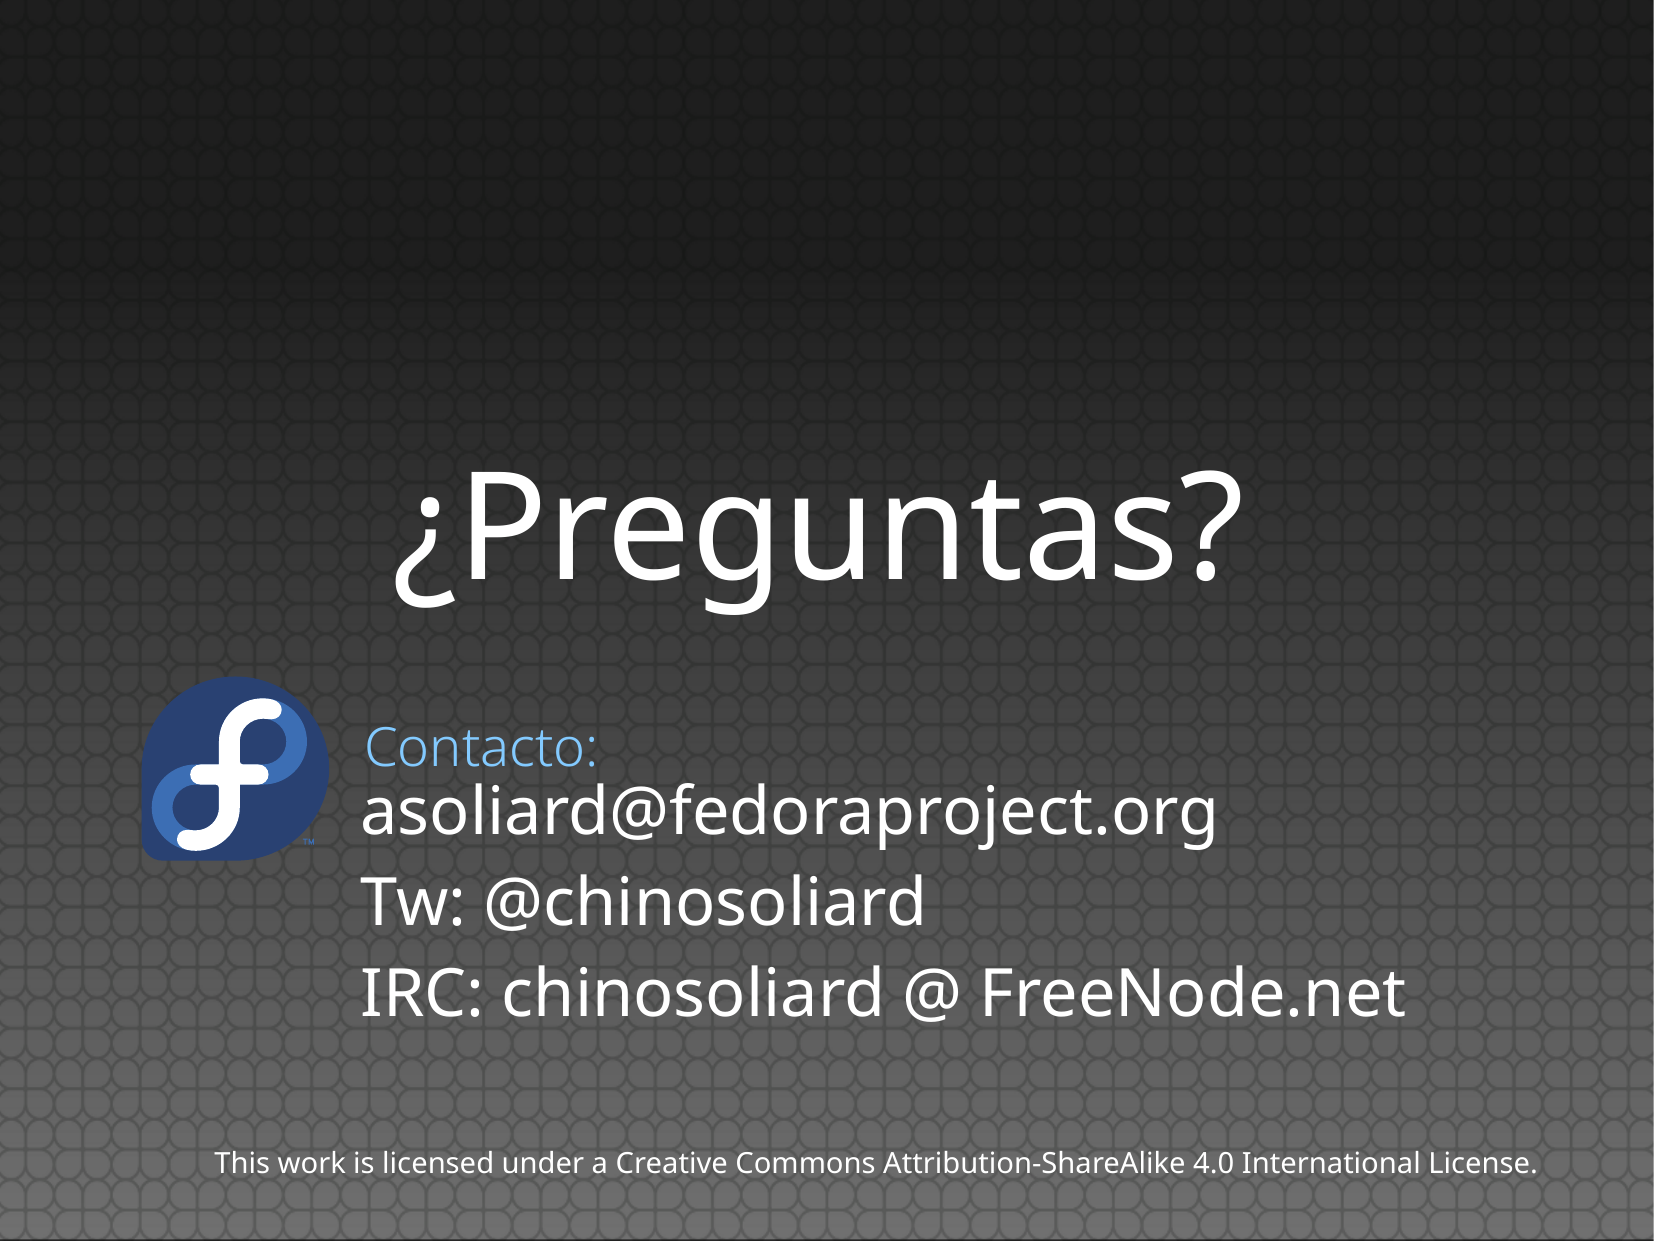

# ¿Preguntas?
Contacto:
asoliard@fedoraproject.org
Tw: @chinosoliard
IRC: chinosoliard @ FreeNode.net
This work is licensed under a Creative Commons Attribution-ShareAlike 4.0 International License.